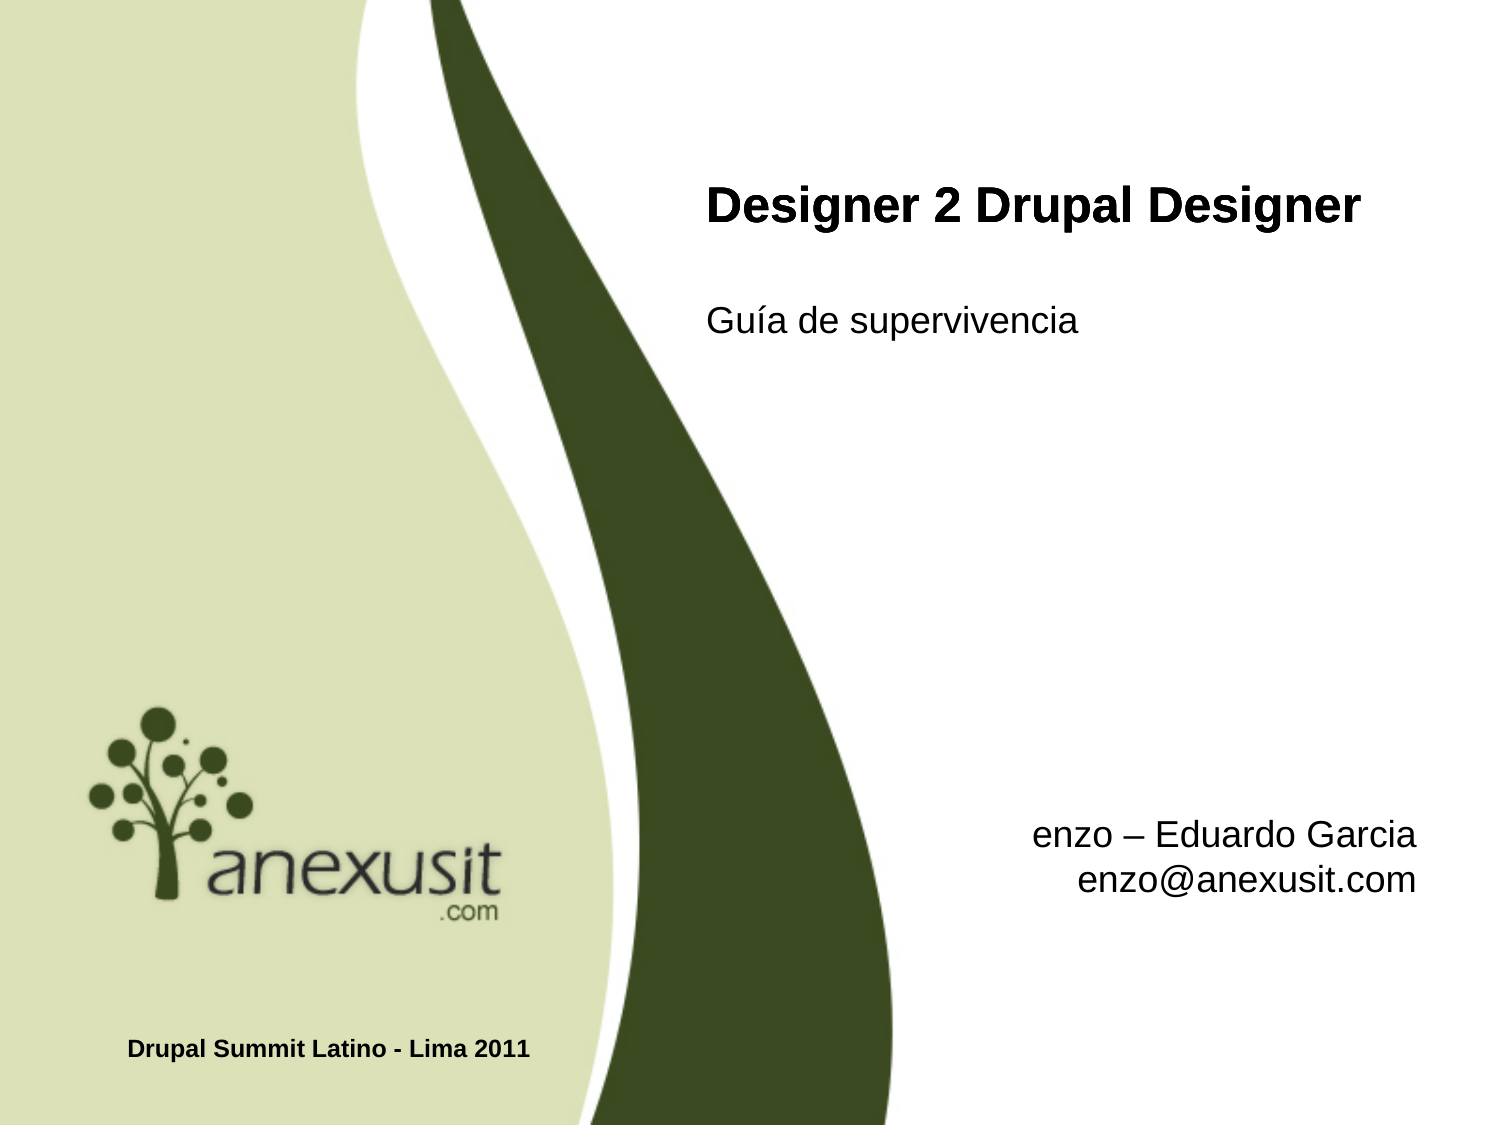

Designer 2 Drupal Designer
Designer 2 Drupal Designer
Designer 2 Drupal Designer
Guía de supervivencia
enzo – Eduardo Garcia
enzo@anexusit.com
Drupal Summit Latino - Lima 2011